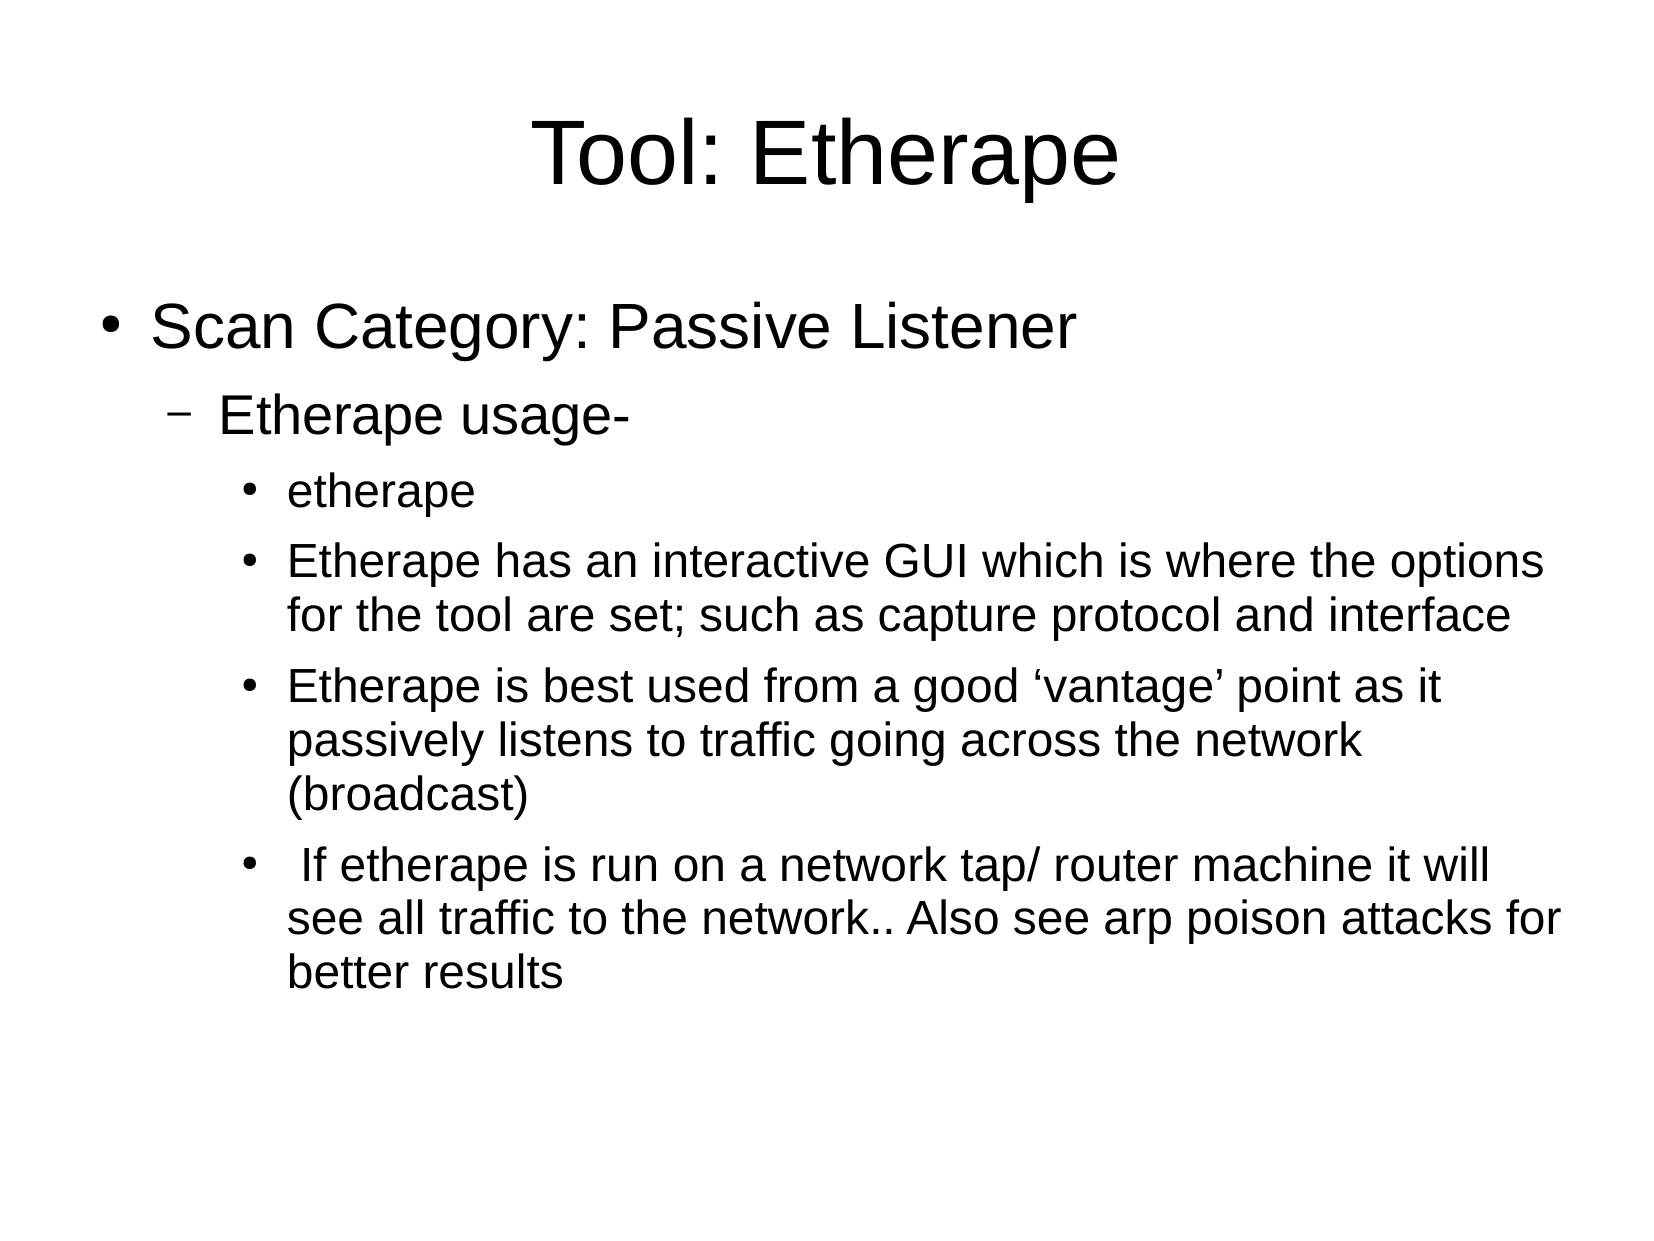

# Tool: Etherape
Scan Category: Passive Listener
Etherape usage-
etherape
Etherape has an interactive GUI which is where the options for the tool are set; such as capture protocol and interface
Etherape is best used from a good ‘vantage’ point as it passively listens to traffic going across the network (broadcast)
 If etherape is run on a network tap/ router machine it will see all traffic to the network.. Also see arp poison attacks for better results